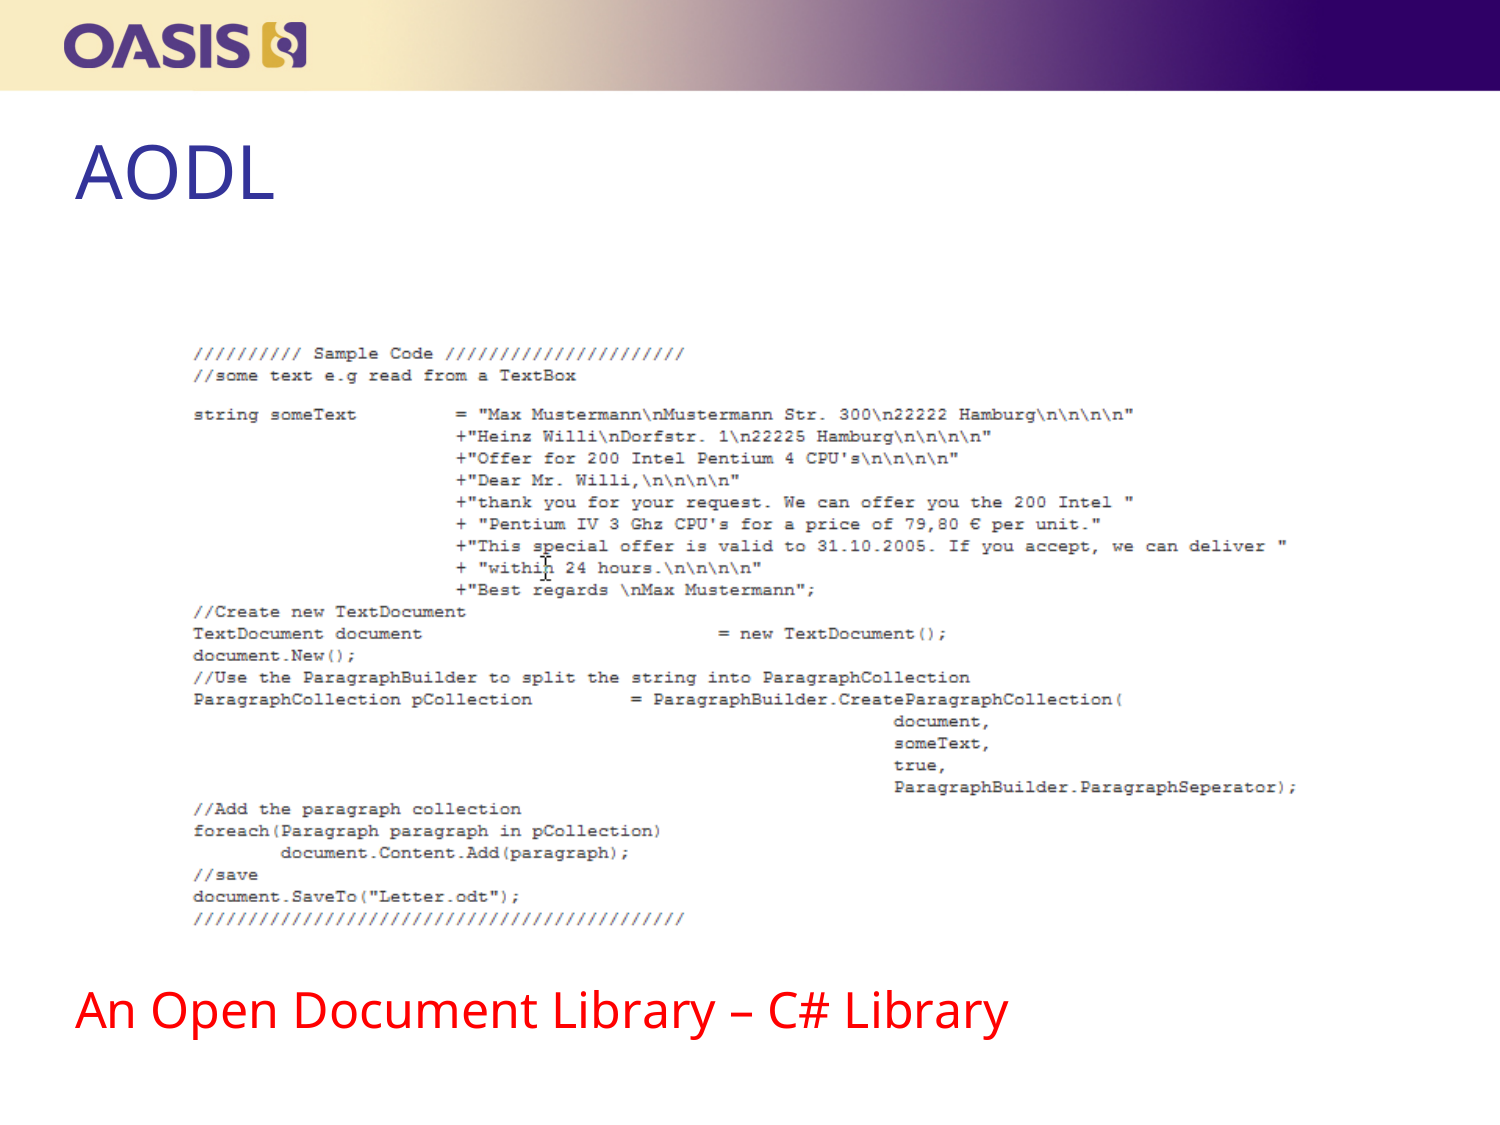

# AODL
An Open Document Library – C# Library